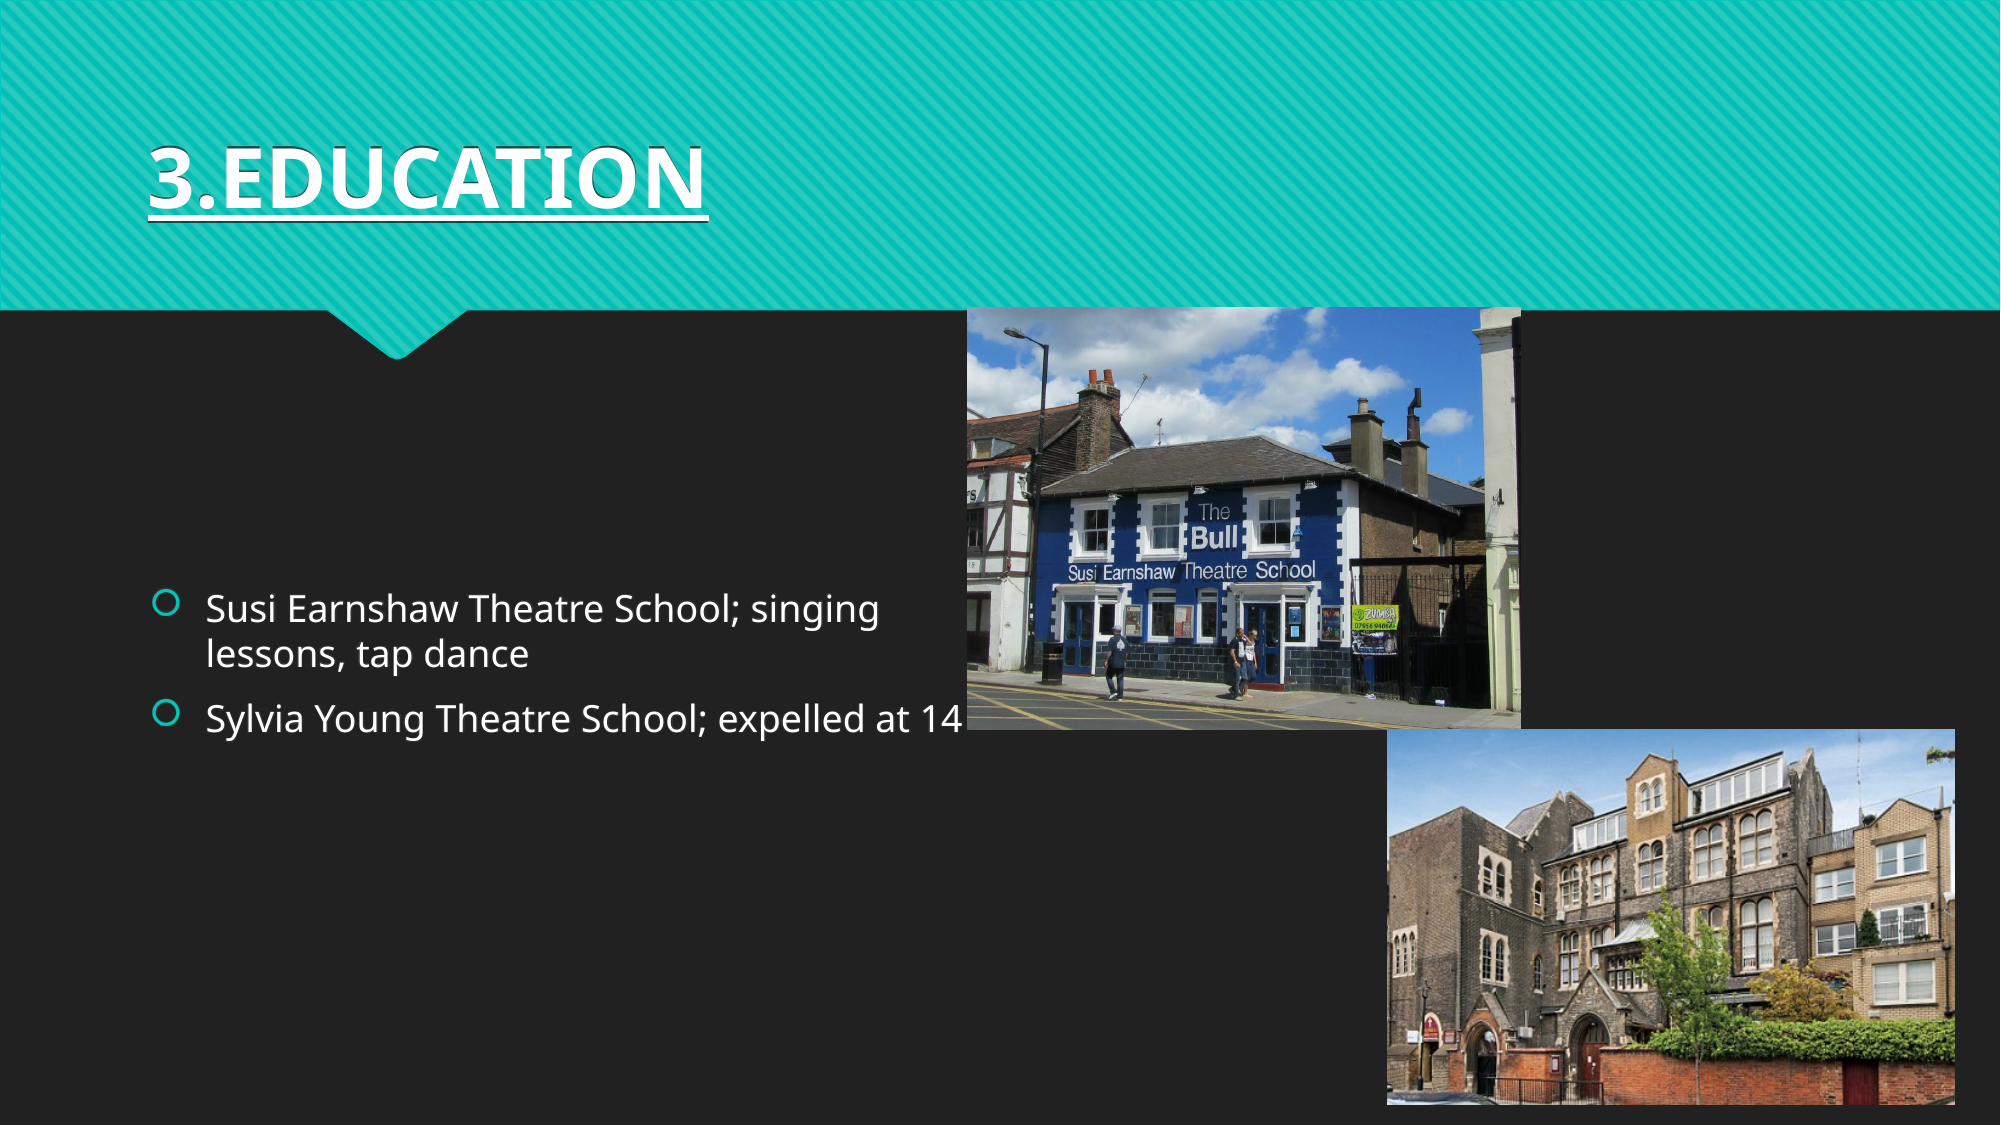

# 3.EDUCATION
Susi Earnshaw Theatre School; singing lessons, tap dance
Sylvia Young Theatre School; expelled at 14